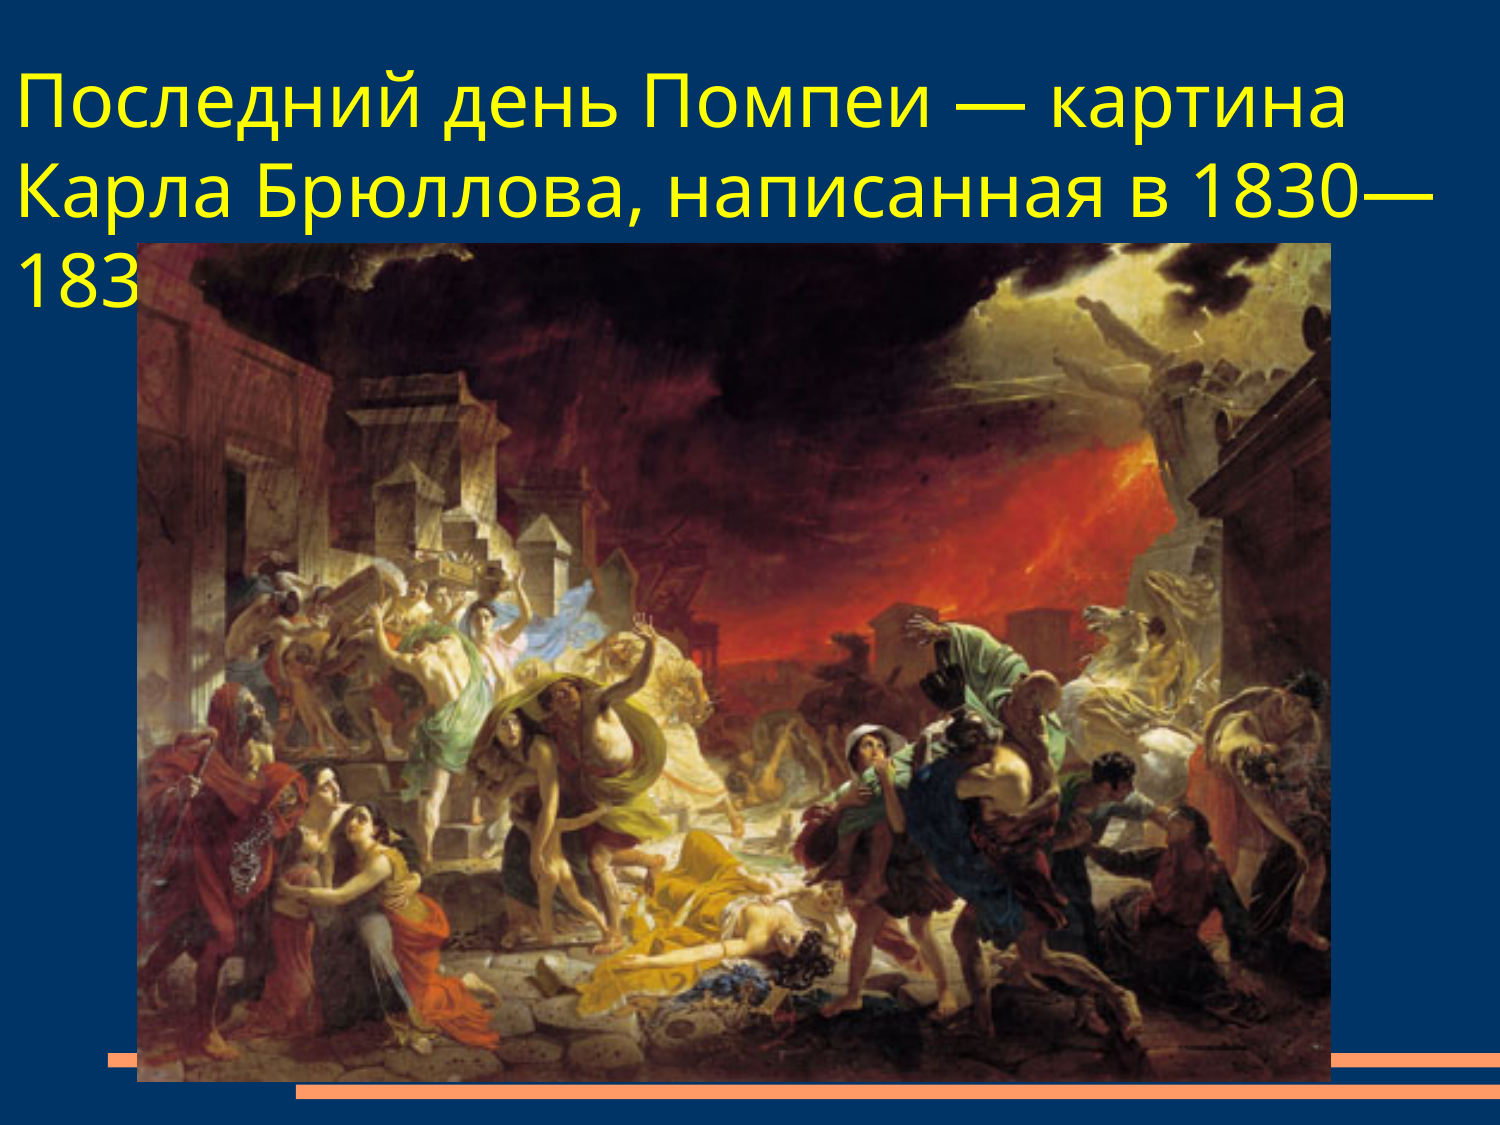

# Последний день Помпеи — картина Карла Брюллова, написанная в 1830—1833 годах.